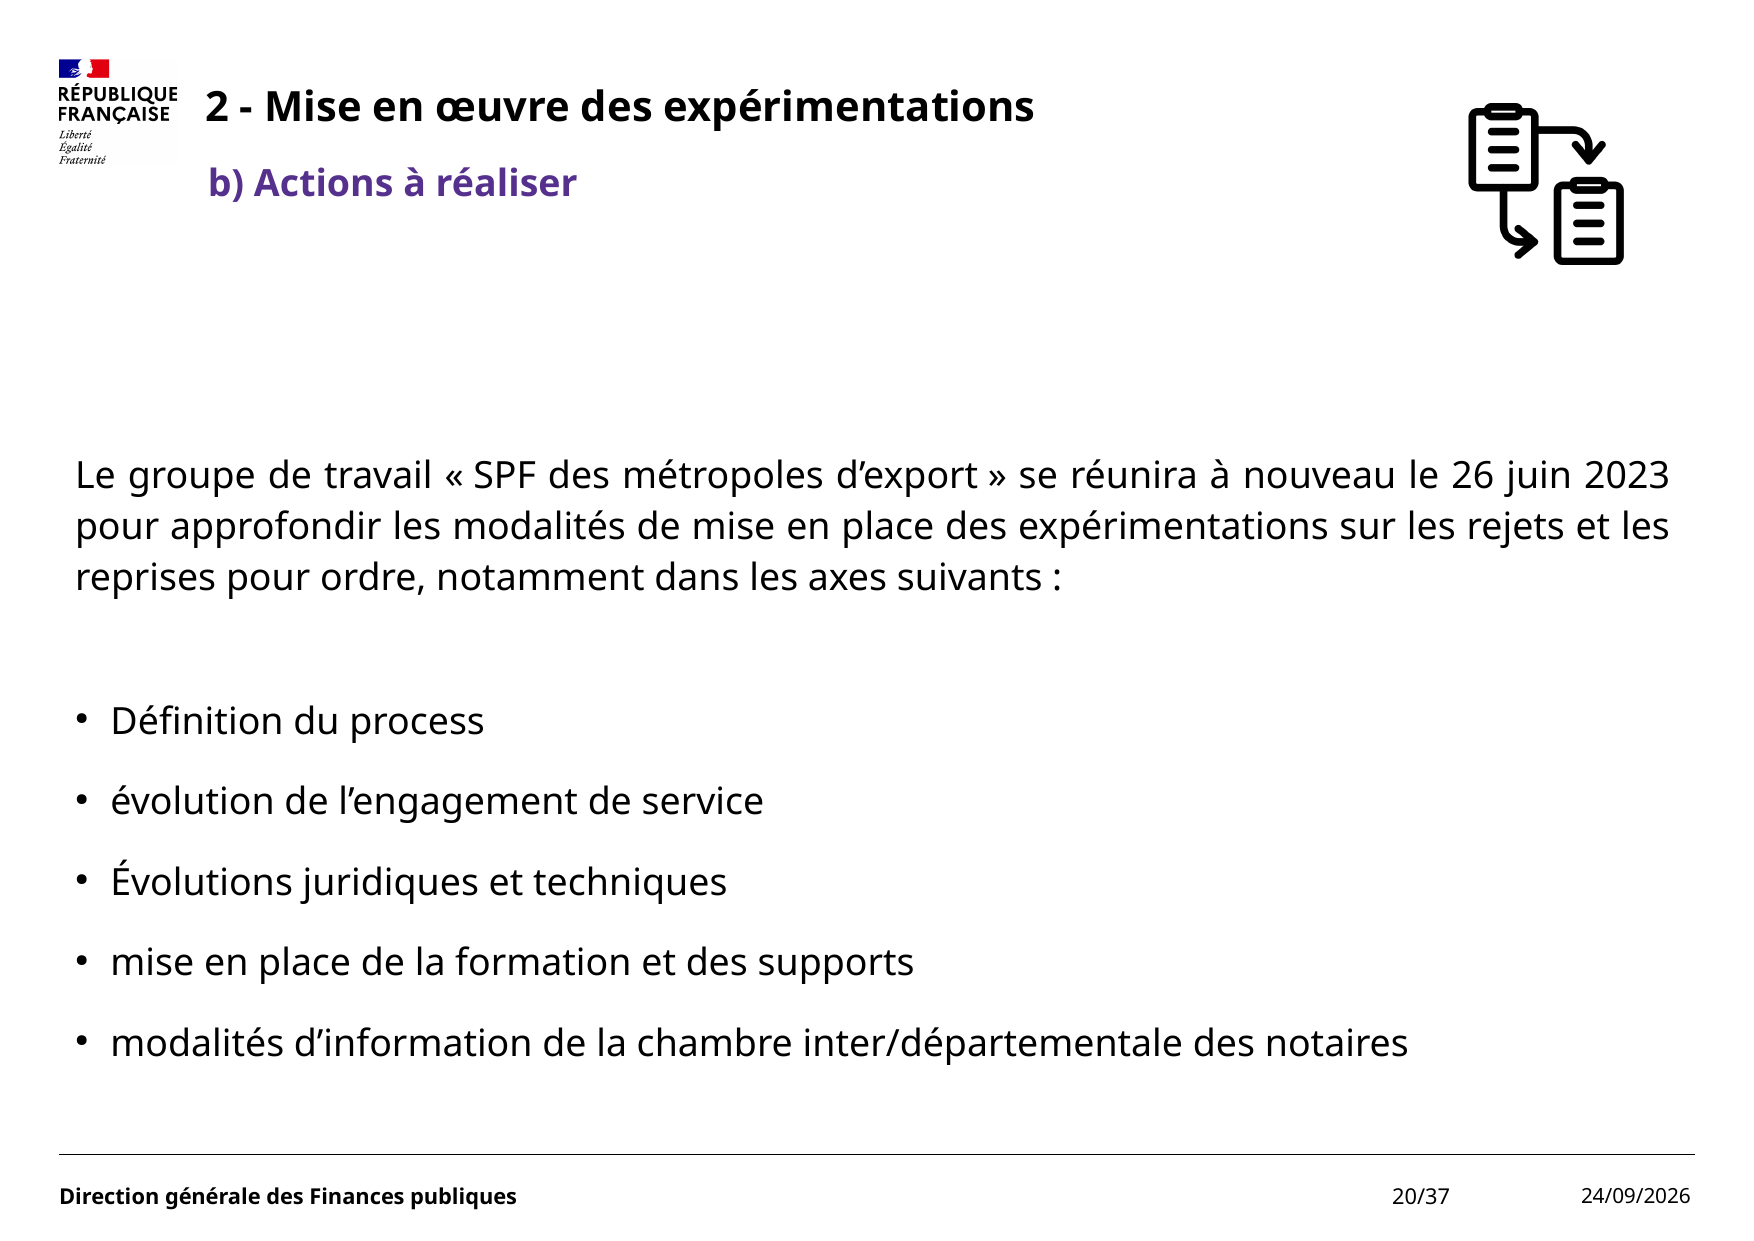

2 - Mise en œuvre des expérimentations
b) Actions à réaliser
Le groupe de travail « SPF des métropoles d’export » se réunira à nouveau le 26 juin 2023 pour approfondir les modalités de mise en place des expérimentations sur les rejets et les reprises pour ordre, notamment dans les axes suivants :
Définition du process
évolution de l’engagement de service
Évolutions juridiques et techniques
mise en place de la formation et des supports
modalités d’information de la chambre inter/départementale des notaires